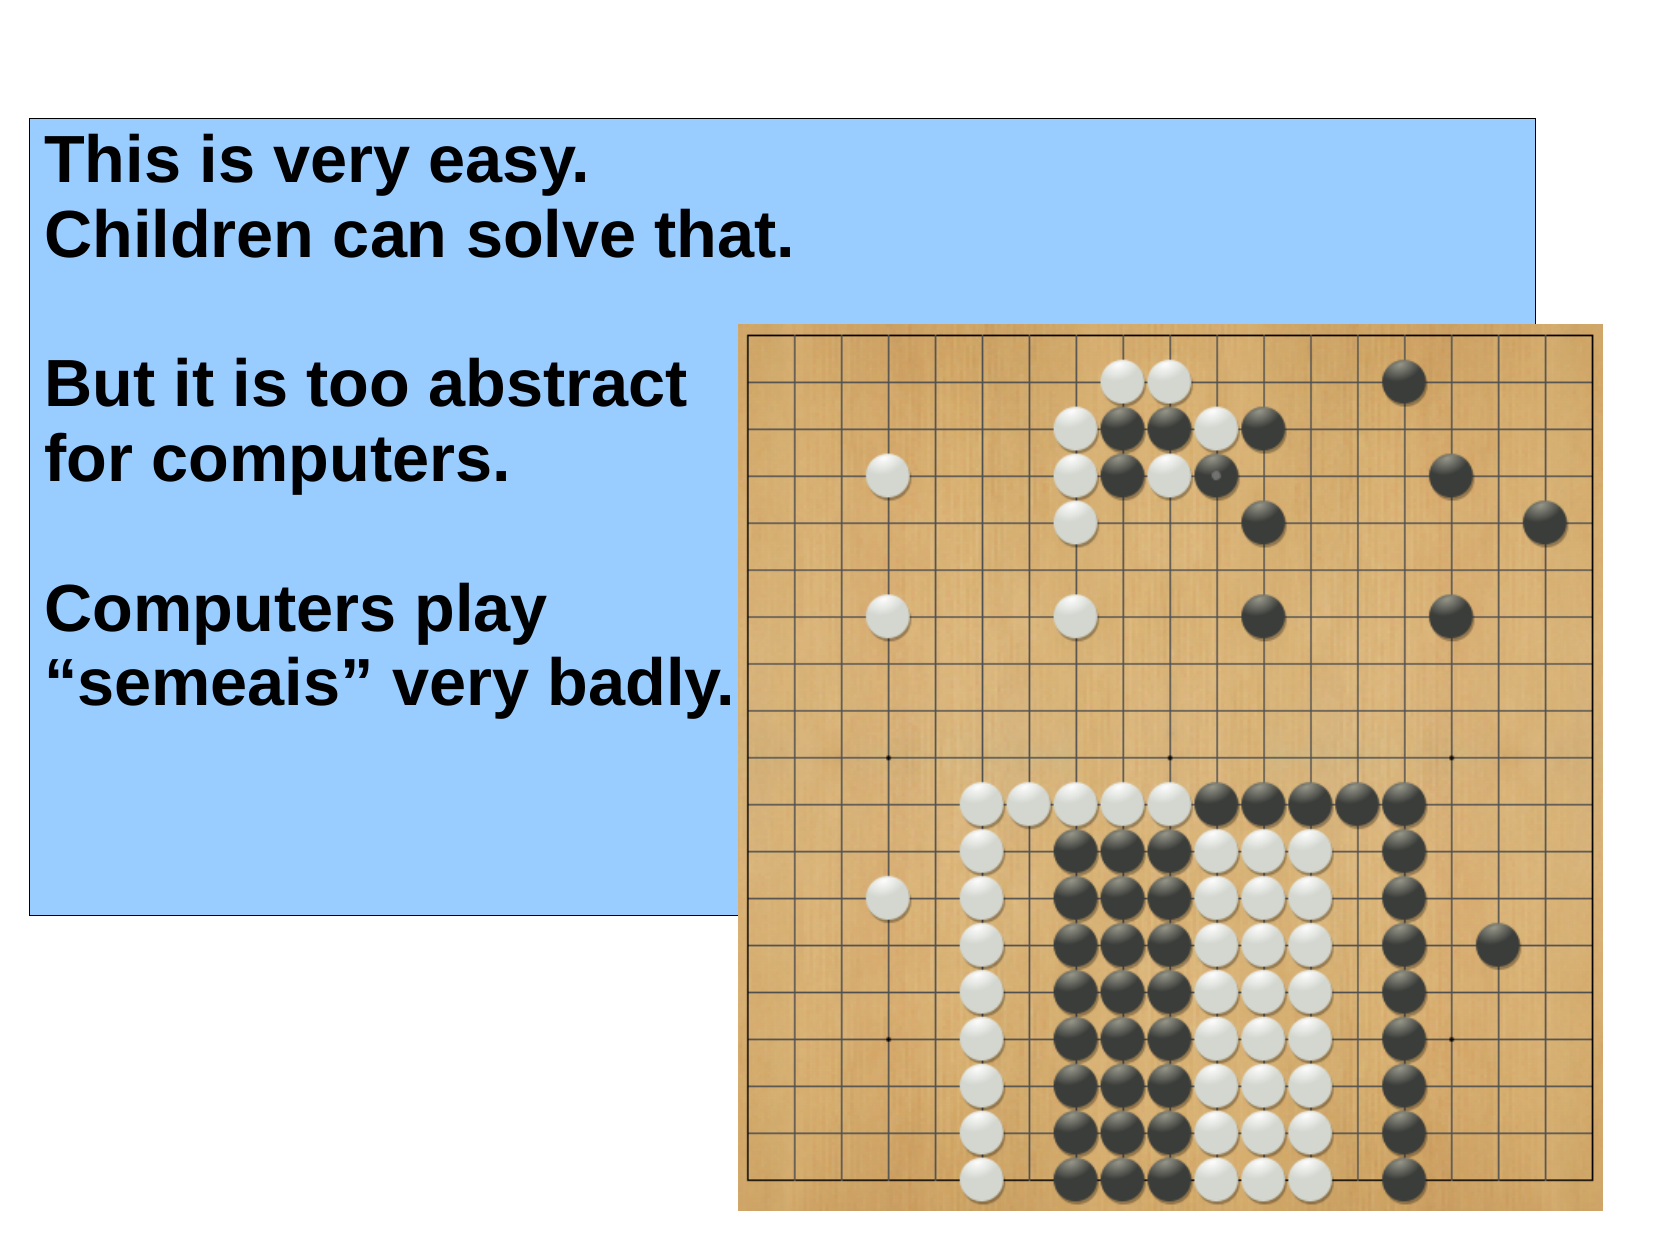

This is very easy.
Children can solve that.
But it is too abstract
for computers.
Computers play
“semeais” very badly.